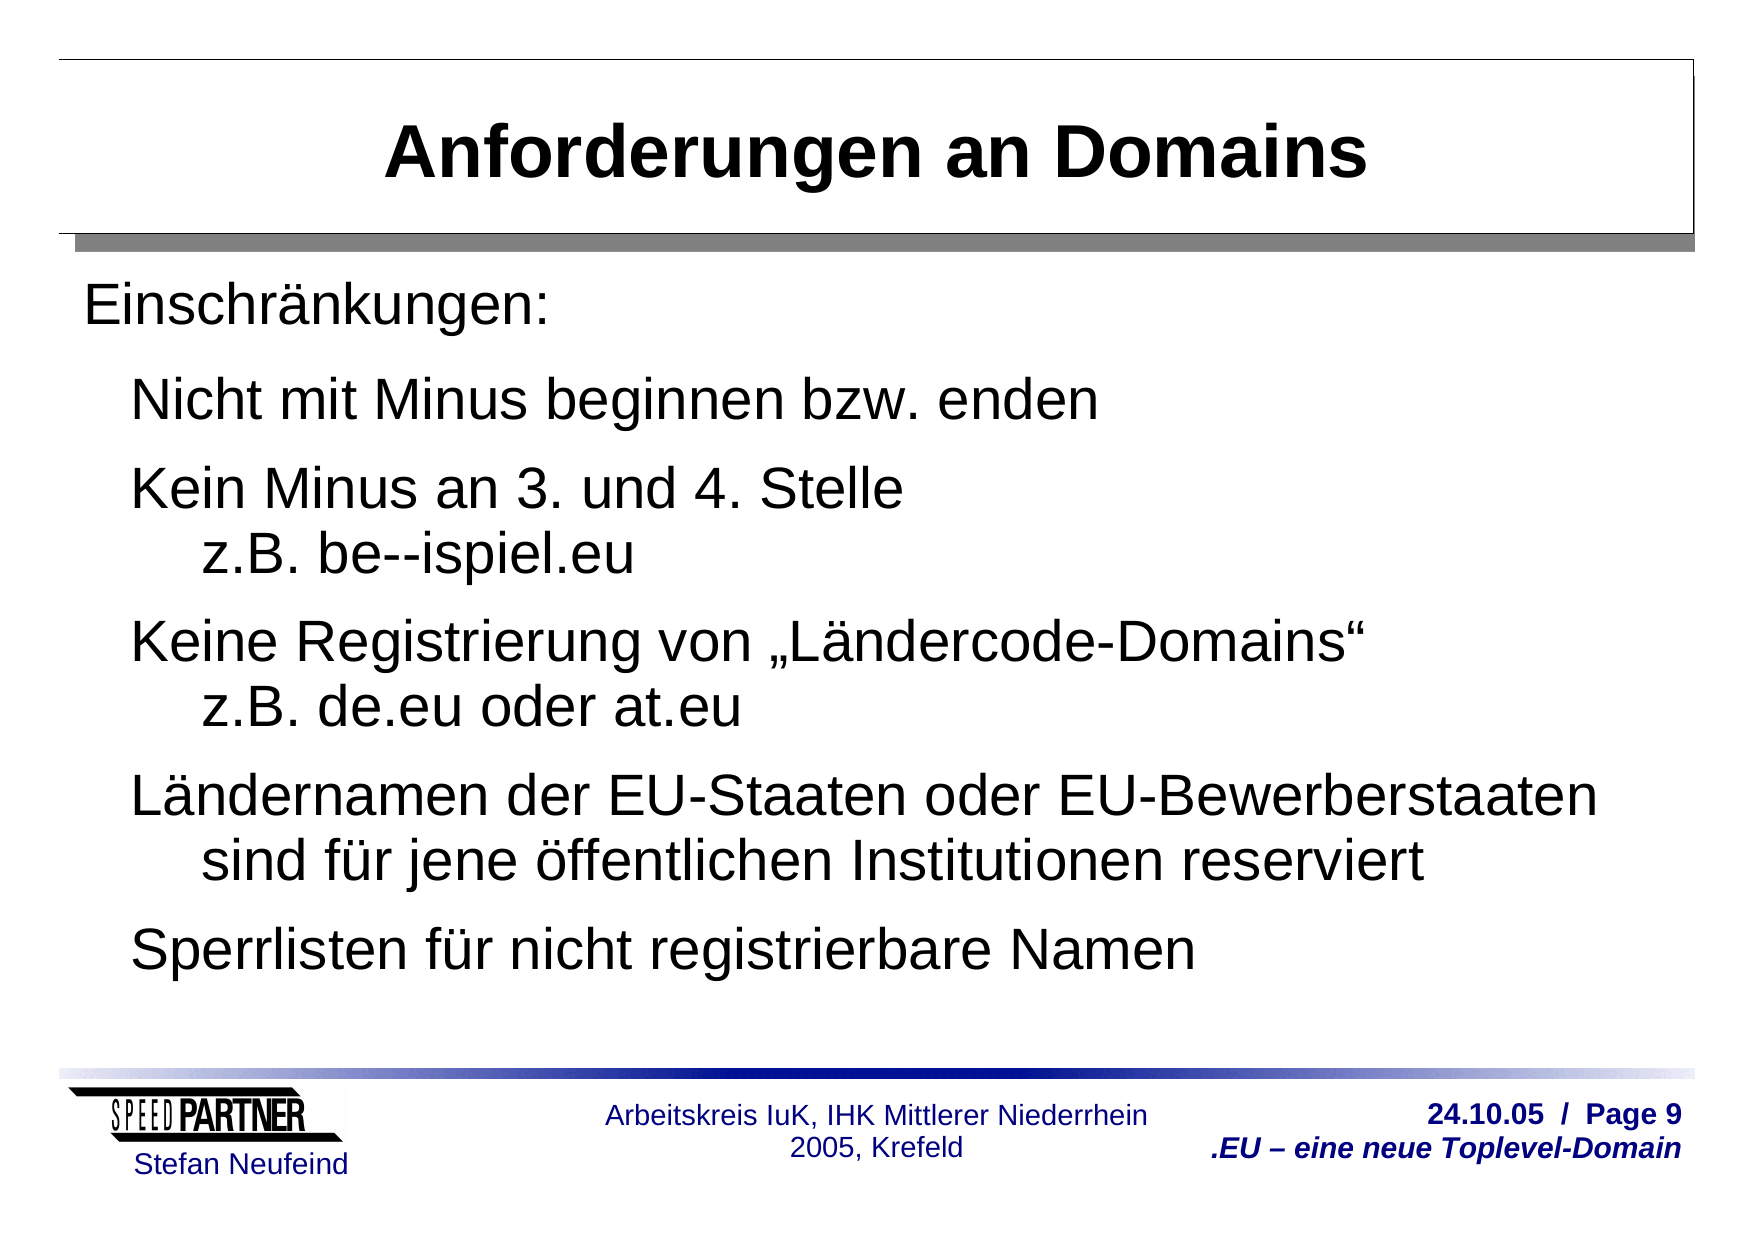

# Anforderungen an Domains
Einschränkungen:
Nicht mit Minus beginnen bzw. enden
Kein Minus an 3. und 4. Stelle
z.B. be--ispiel.eu
Keine Registrierung von „Ländercode-Domains“
z.B. de.eu oder at.eu
Ländernamen der EU-Staaten oder EU-Bewerberstaaten sind für jene öffentlichen Institutionen reserviert
Sperrlisten für nicht registrierbare Namen